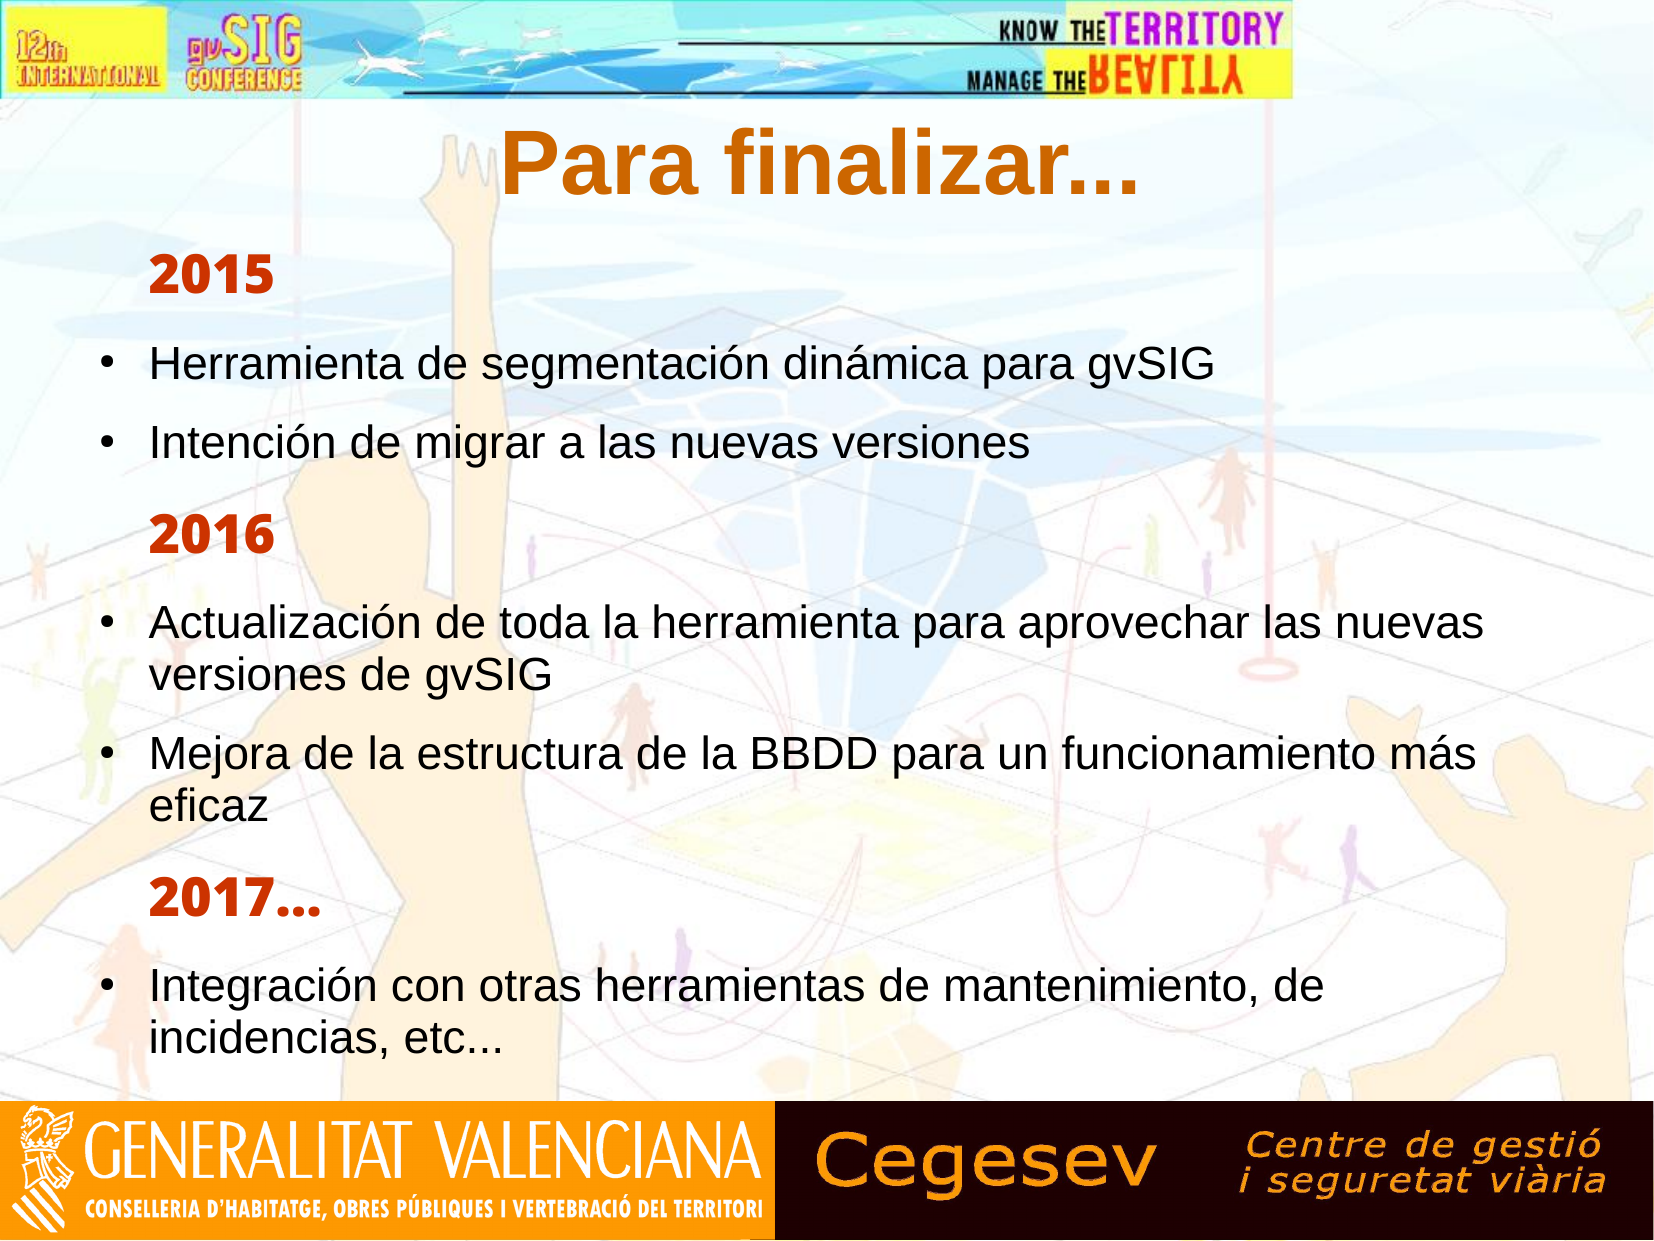

Para finalizar...
# 2015
Herramienta de segmentación dinámica para gvSIG
Intención de migrar a las nuevas versiones
2016
Actualización de toda la herramienta para aprovechar las nuevas versiones de gvSIG
Mejora de la estructura de la BBDD para un funcionamiento más eficaz
2017...
Integración con otras herramientas de mantenimiento, de incidencias, etc...